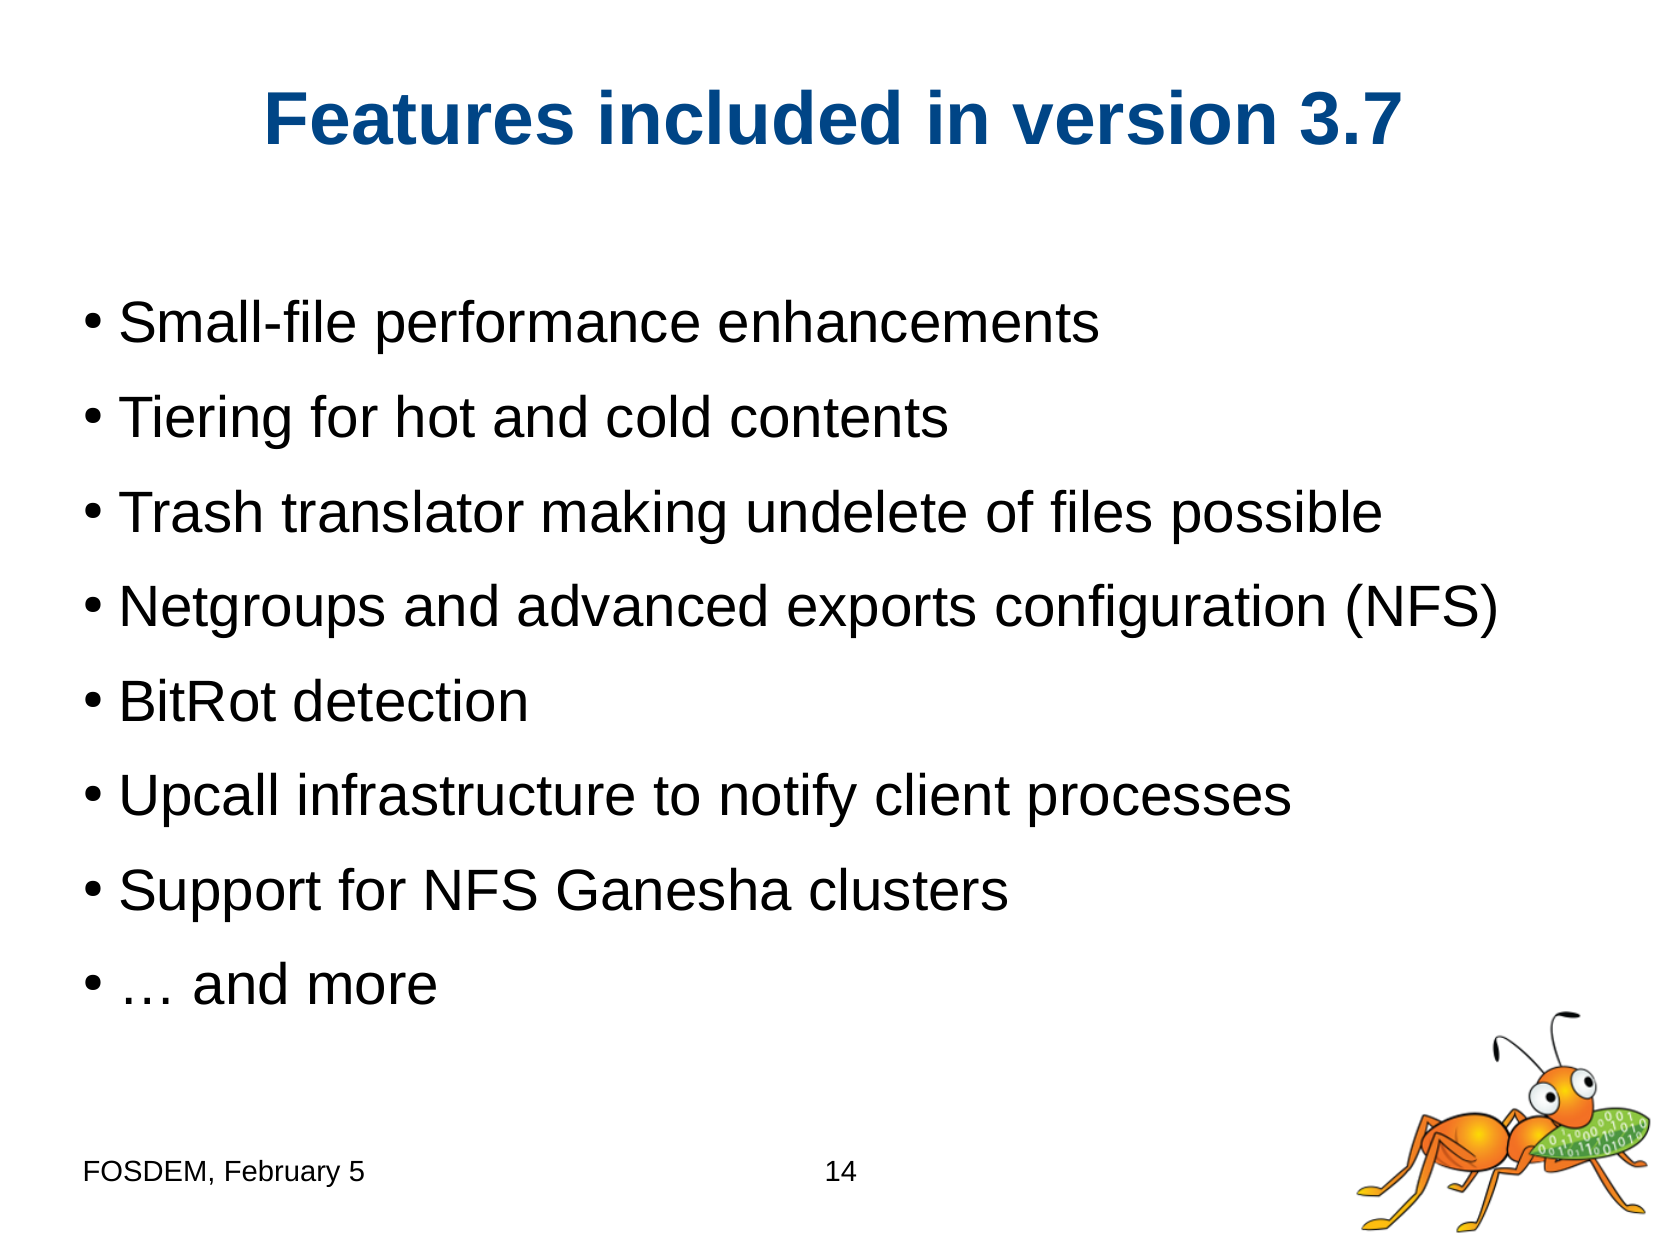

Features included in version 3.7
# Small-file performance enhancements
Tiering for hot and cold contents
Trash translator making undelete of files possible
Netgroups and advanced exports configuration (NFS)
BitRot detection
Upcall infrastructure to notify client processes
Support for NFS Ganesha clusters
… and more
FOSDEM, 5 February 2017
14